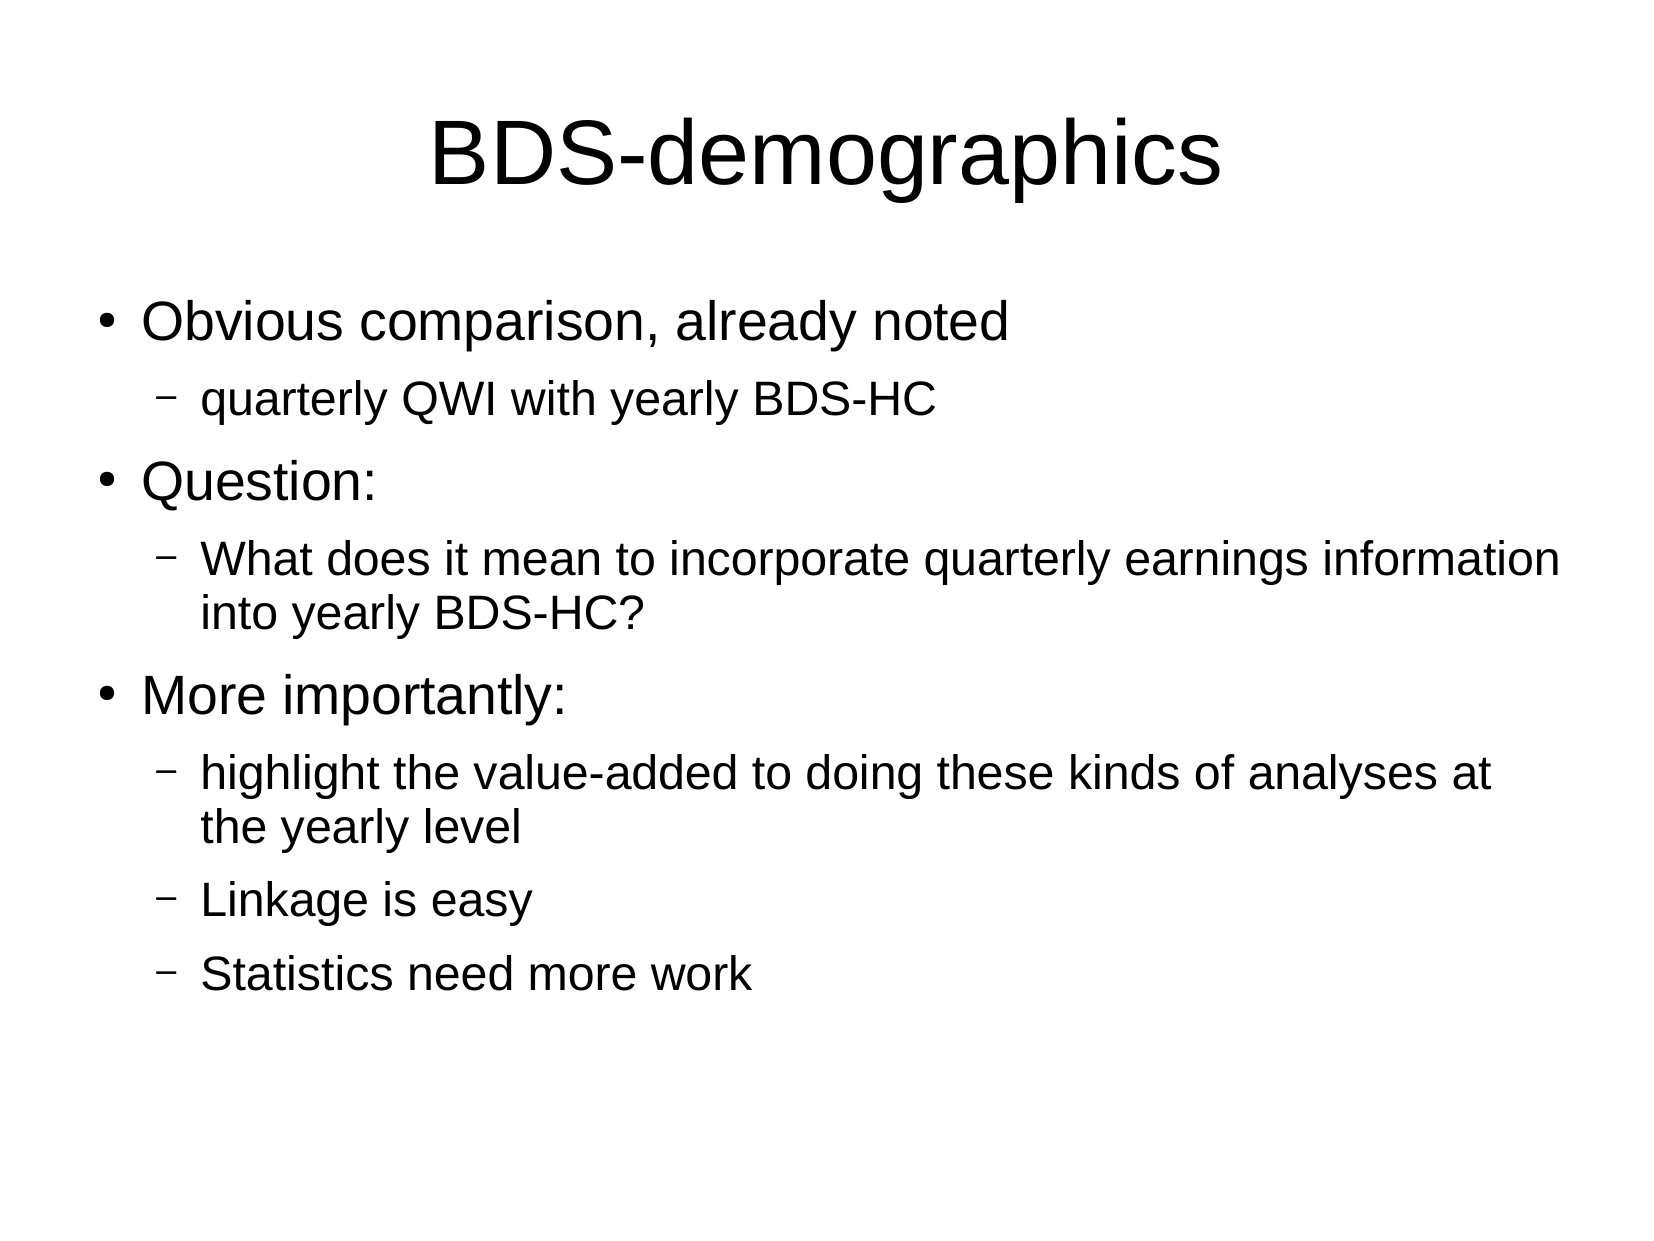

# BDS-demographics
Obvious comparison, already noted
quarterly QWI with yearly BDS-HC
Question:
What does it mean to incorporate quarterly earnings information into yearly BDS-HC?
More importantly:
highlight the value-added to doing these kinds of analyses at the yearly level
Linkage is easy
Statistics need more work